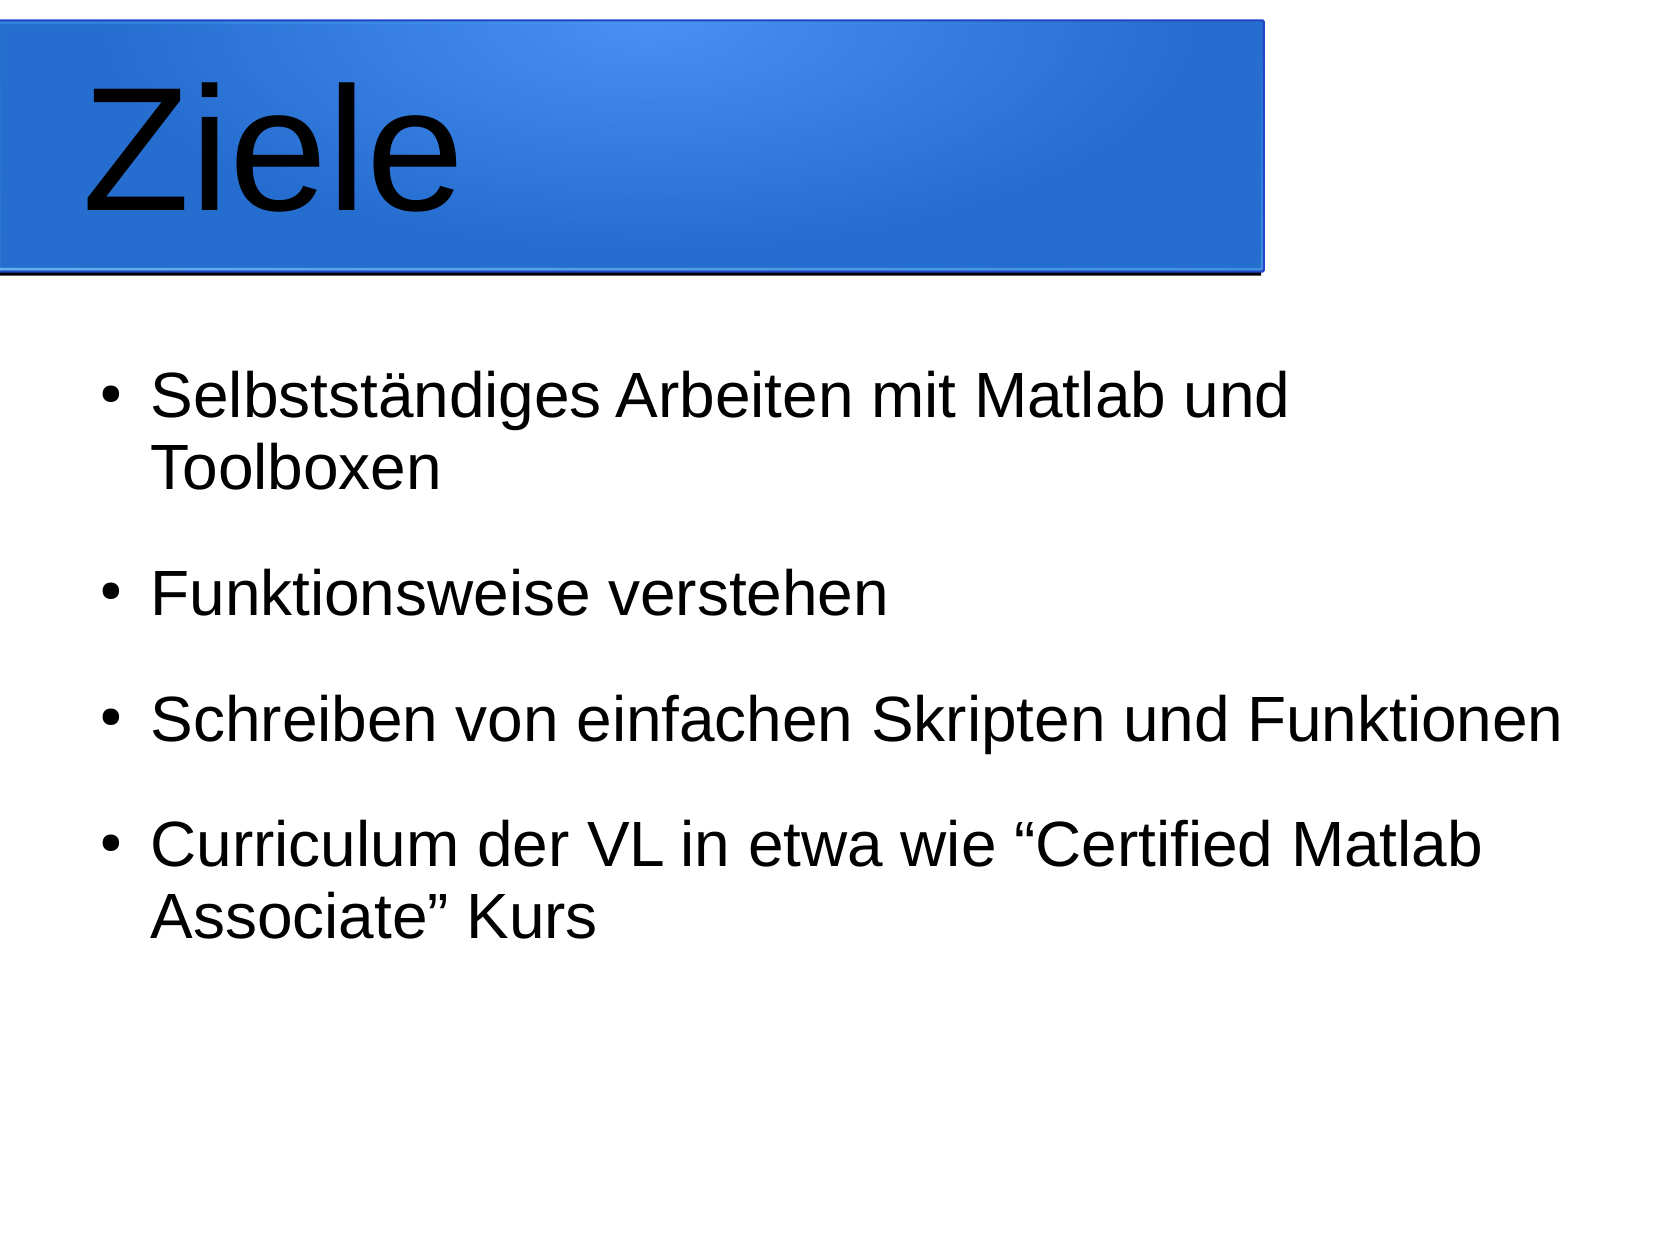

# Ziele
Selbstständiges Arbeiten mit Matlab und Toolboxen
Funktionsweise verstehen
Schreiben von einfachen Skripten und Funktionen
Curriculum der VL in etwa wie “Certified Matlab Associate” Kurs